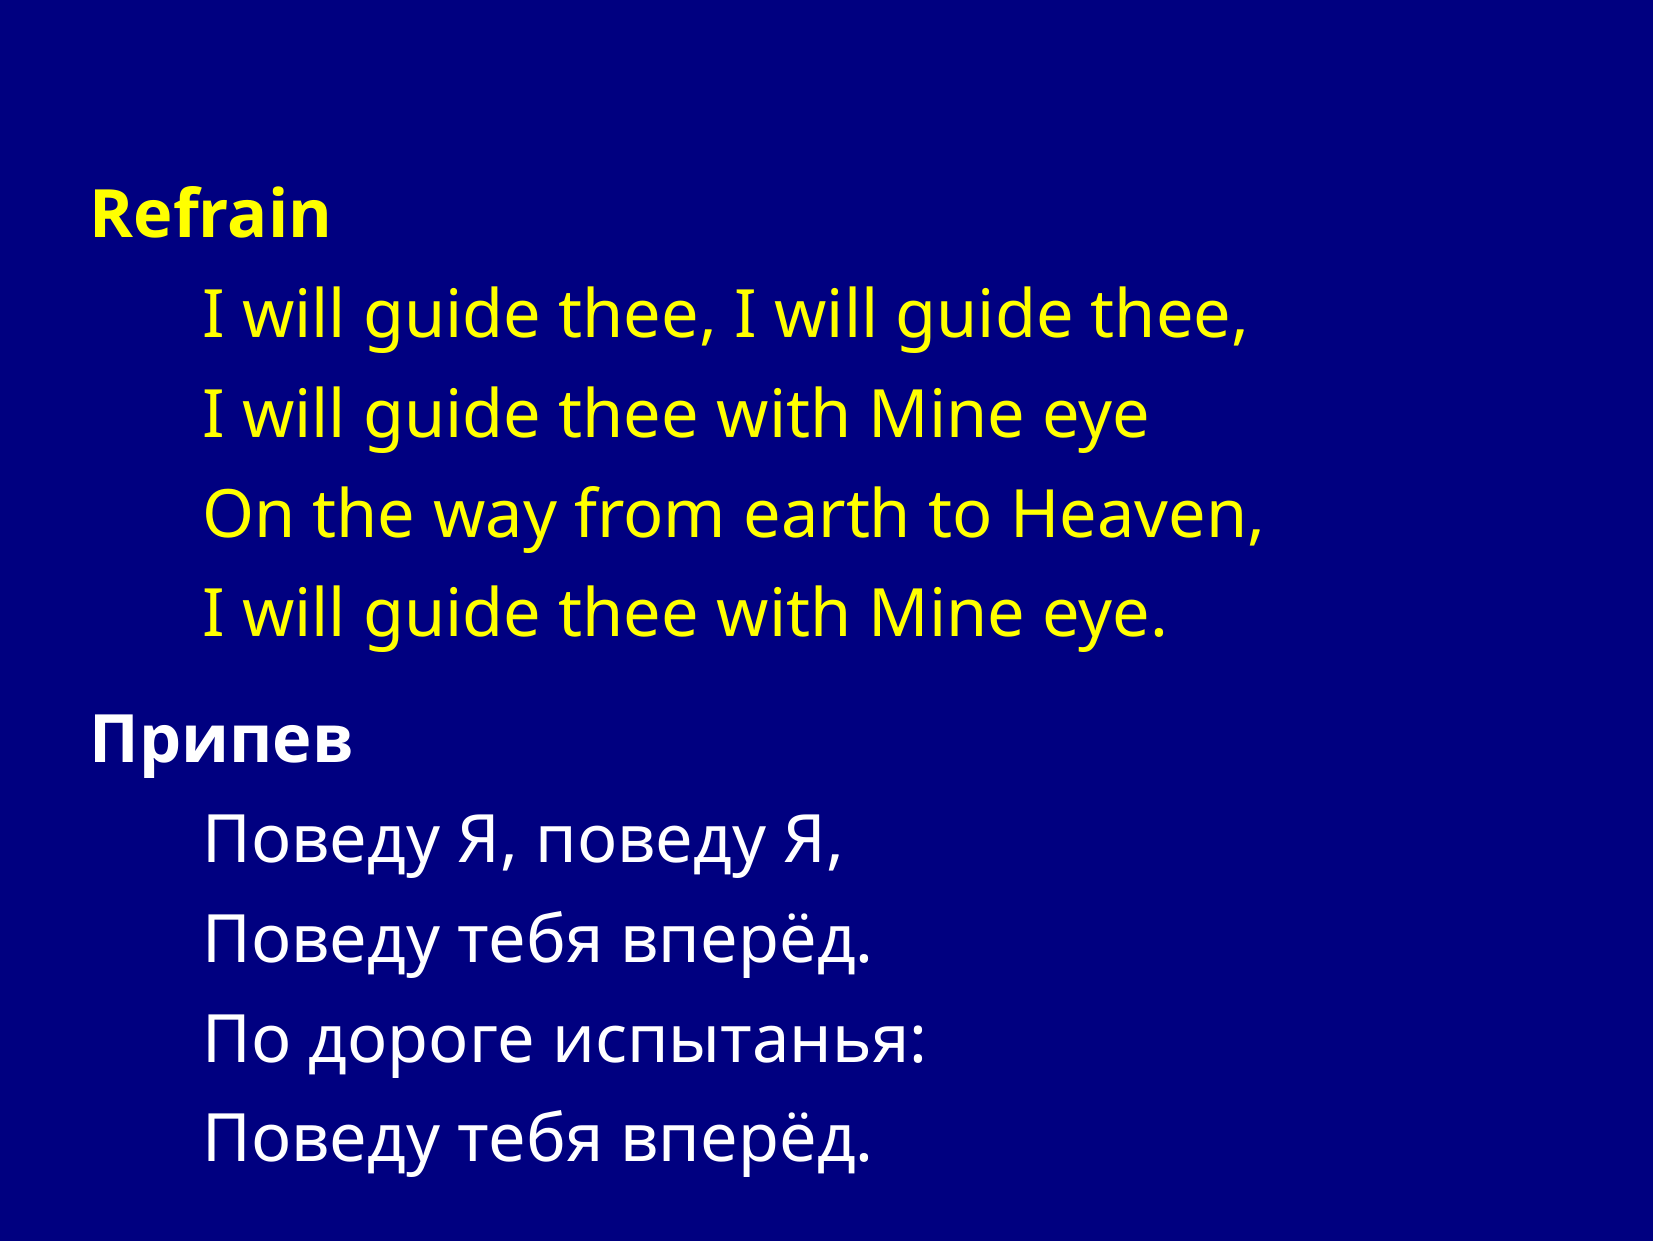

Refrain
	I will guide thee, I will guide thee,
	I will guide thee with Mine eye
	On the way from earth to Heaven,
	I will guide thee with Mine eye.
Припев
	Поведу Я, поведу Я,
	Поведу тебя вперёд.
	По дороге испытанья:
	Поведу тебя вперёд.